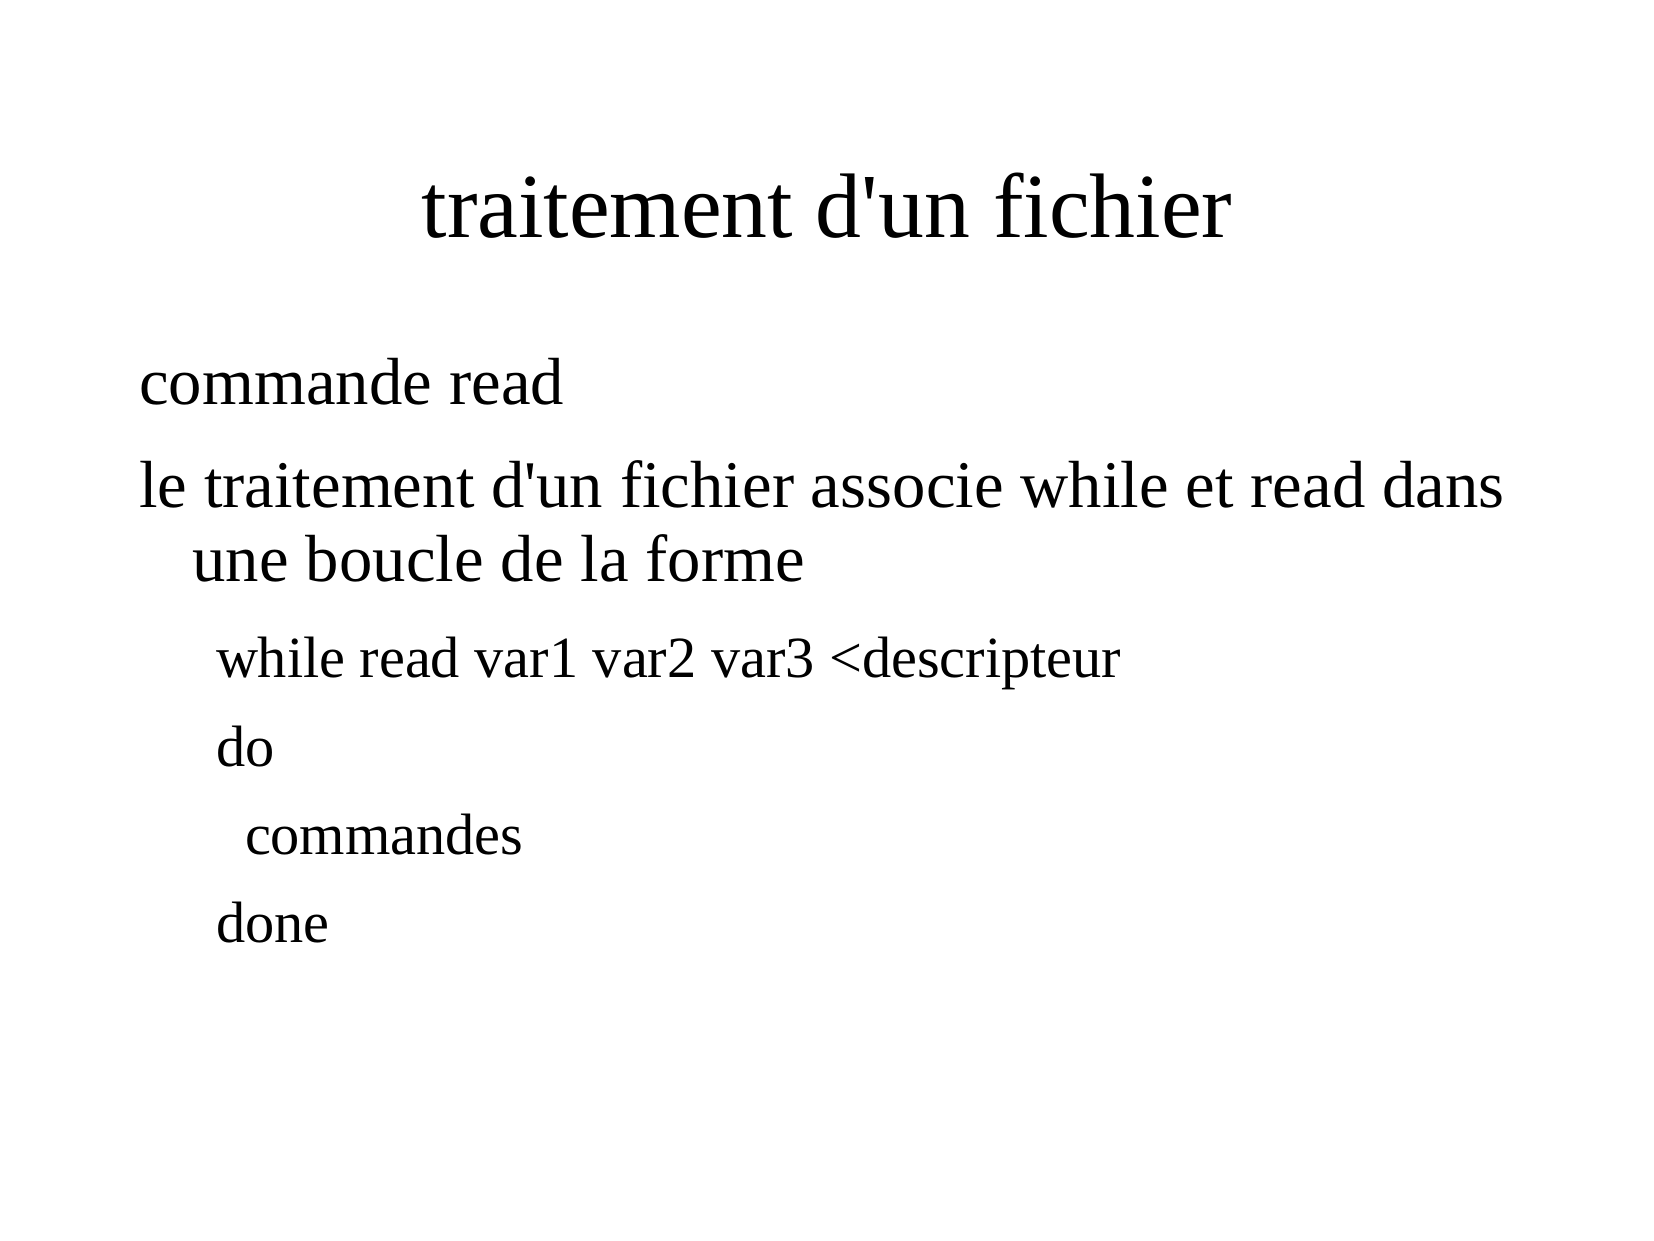

# traitement d'un fichier
commande read
le traitement d'un fichier associe while et read dans une boucle de la forme
while read var1 var2 var3 <descripteur
do
 commandes
done